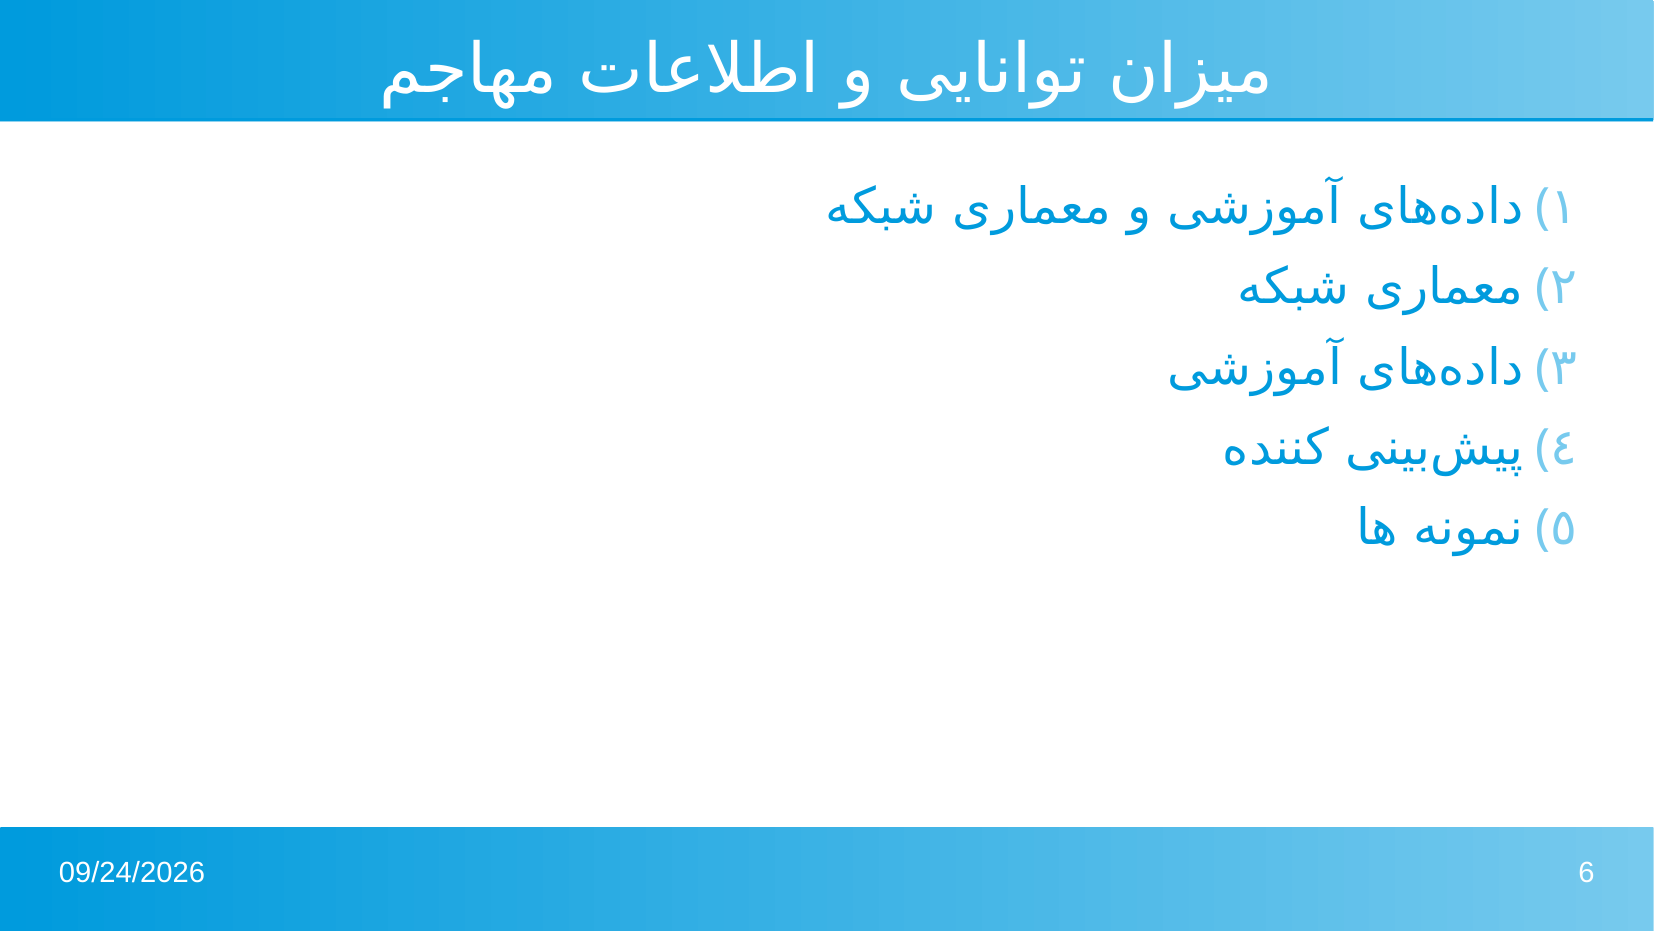

# میزان توانایی و اطلاعات مهاجم
داده‌های آموزشی و معماری شبکه
معماری شبکه
داده‌های آموزشی
پیش‌بینی کننده
نمونه ها
6